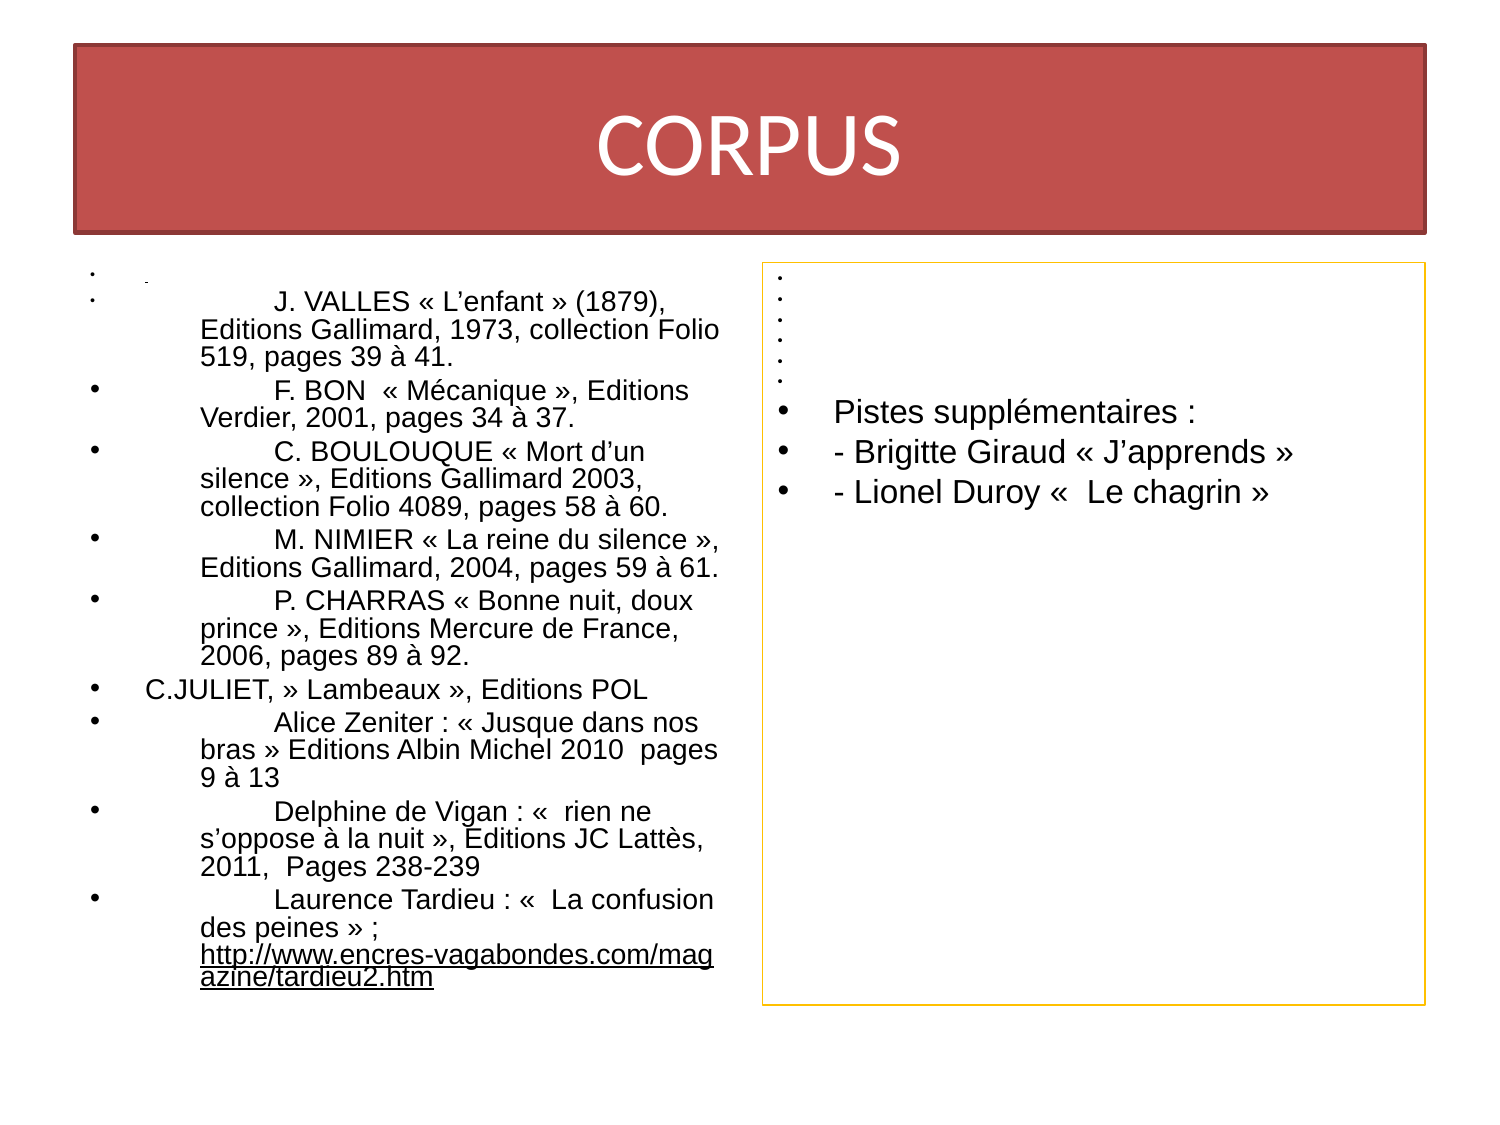

# CORPUS
	J. VALLES « L’enfant » (1879), Editions Gallimard, 1973, collection Folio 519, pages 39 à 41.
	F. BON  « Mécanique », Editions Verdier, 2001, pages 34 à 37.
	C. BOULOUQUE « Mort d’un silence », Editions Gallimard 2003, collection Folio 4089, pages 58 à 60.
	M. NIMIER « La reine du silence », Editions Gallimard, 2004, pages 59 à 61.
	P. CHARRAS « Bonne nuit, doux prince », Editions Mercure de France, 2006, pages 89 à 92.
C.JULIET, » Lambeaux », Editions POL
	Alice Zeniter : « Jusque dans nos bras » Editions Albin Michel 2010 pages 9 à 13
	Delphine de Vigan : «  rien ne s’oppose à la nuit », Editions JC Lattès, 2011, Pages 238-239
	Laurence Tardieu : «  La confusion des peines » ; http://www.encres-vagabondes.com/magazine/tardieu2.htm
Pistes supplémentaires :
- Brigitte Giraud « J’apprends »
- Lionel Duroy «  Le chagrin »